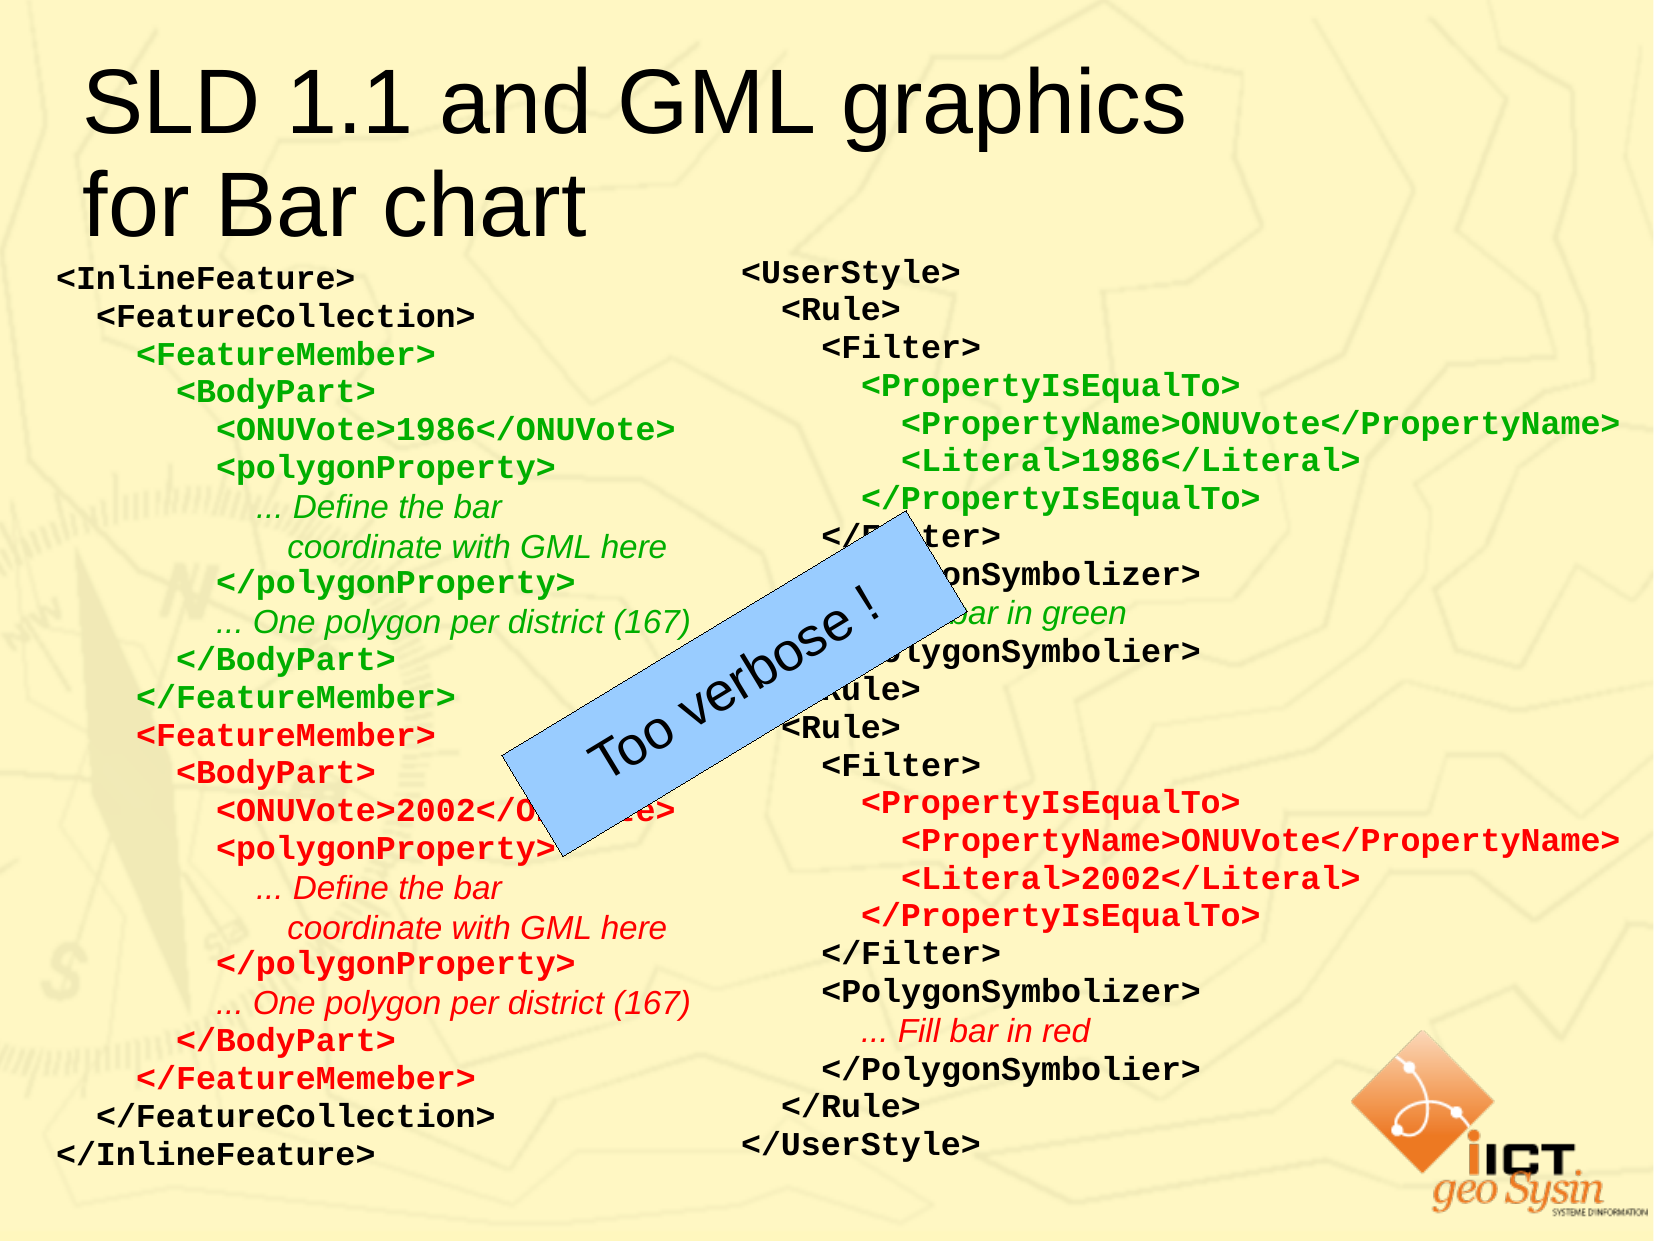

# SLD 1.1 and GML graphics for Bar chart
<UserStyle>
 <Rule>
 <Filter>
 <PropertyIsEqualTo>
 <PropertyName>ONUVote</PropertyName>
 <Literal>1986</Literal>
 </PropertyIsEqualTo>
 </Filter>
 <PolygonSymbolizer>
 ... Fill bar in green
 </PolygonSymbolier>
 </Rule>
 <Rule>
 <Filter>
 <PropertyIsEqualTo>
 <PropertyName>ONUVote</PropertyName>
 <Literal>2002</Literal>
 </PropertyIsEqualTo>
 </Filter>
 <PolygonSymbolizer>
 ... Fill bar in red
 </PolygonSymbolier>
 </Rule>
</UserStyle>
<InlineFeature>
 <FeatureCollection>
 <FeatureMember>
 <BodyPart>
 <ONUVote>1986</ONUVote>
 <polygonProperty>
 ... Define the bar
 coordinate with GML here
 </polygonProperty>
 ... One polygon per district (167)
 </BodyPart>
 </FeatureMember>
 <FeatureMember>
 <BodyPart>
 <ONUVote>2002</ONUVote>
 <polygonProperty>
 ... Define the bar
 coordinate with GML here
 </polygonProperty>
 ... One polygon per district (167)
 </BodyPart>
 </FeatureMemeber>
 </FeatureCollection>
</InlineFeature>
Too verbose !